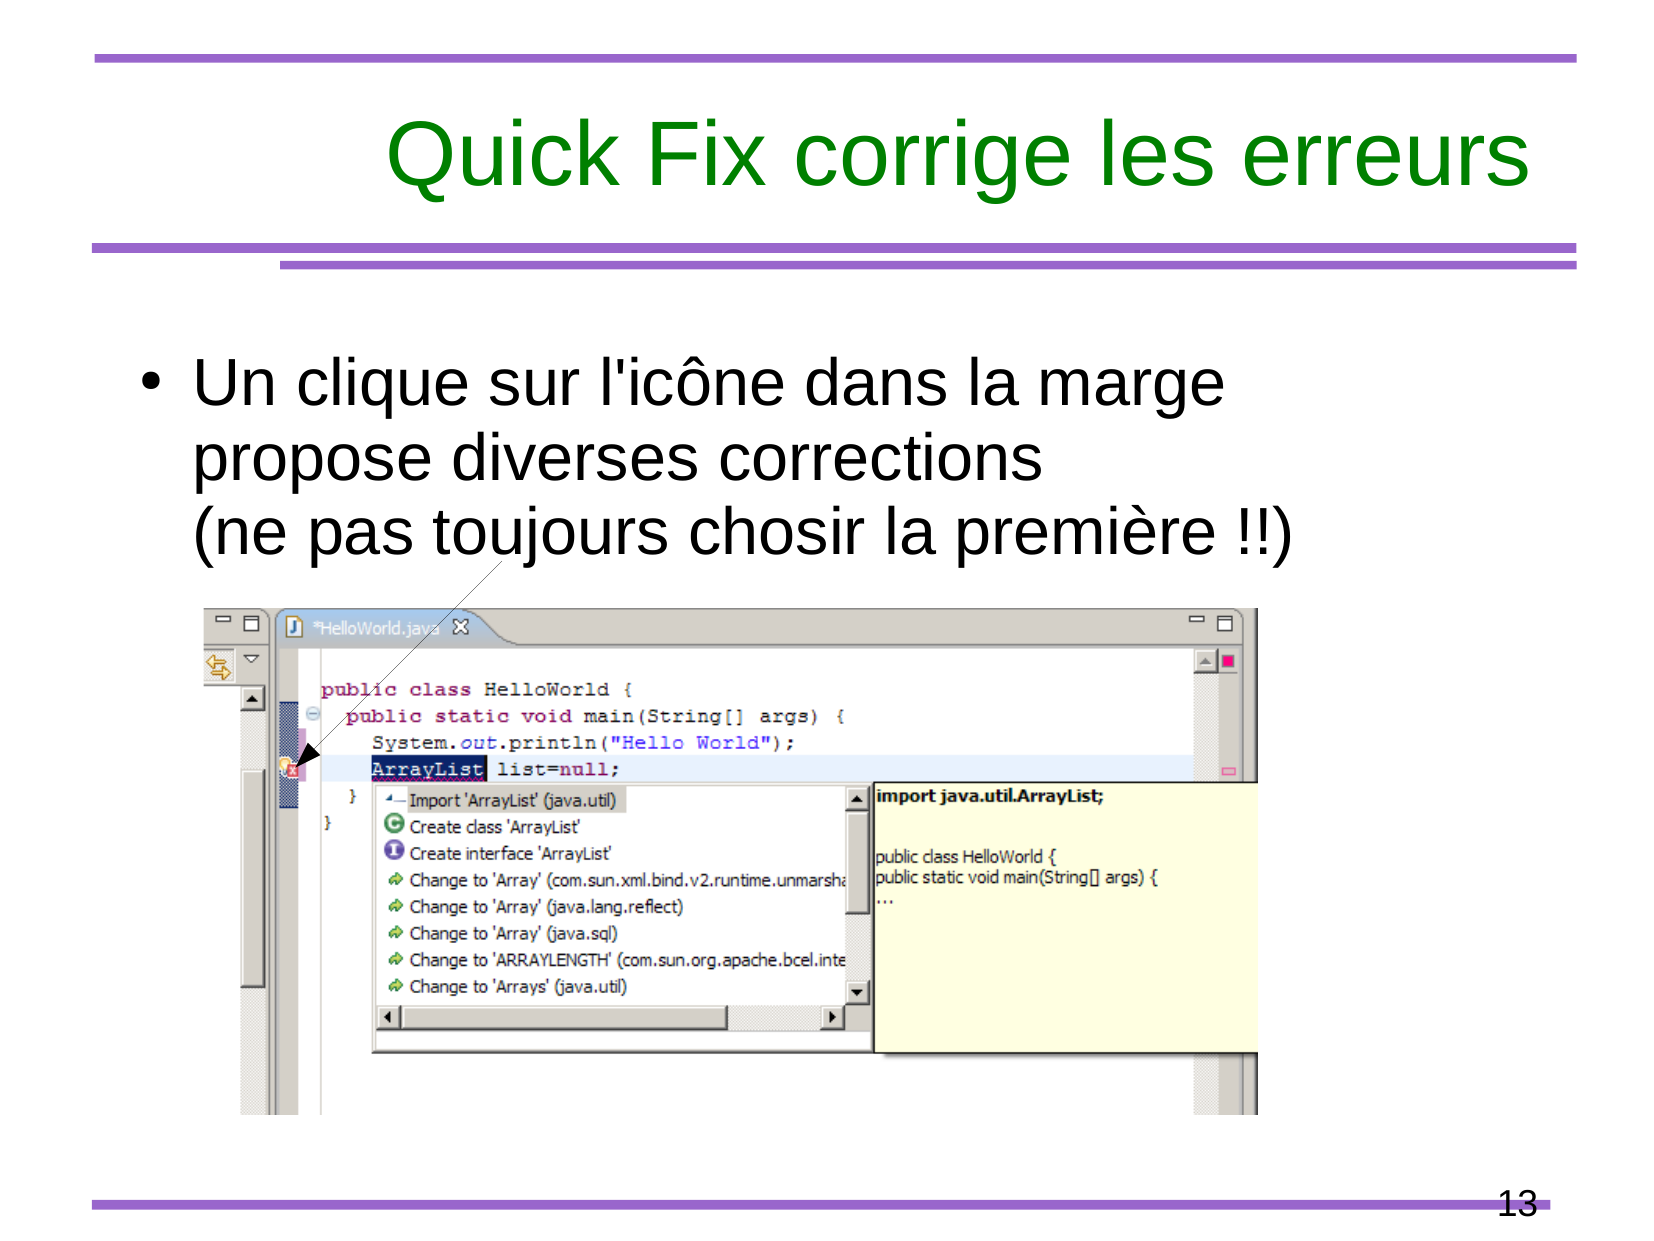

# Quick Fix corrige les erreurs
Un clique sur l'icône dans la marge
propose diverses corrections
(ne pas toujours chosir la première !!)